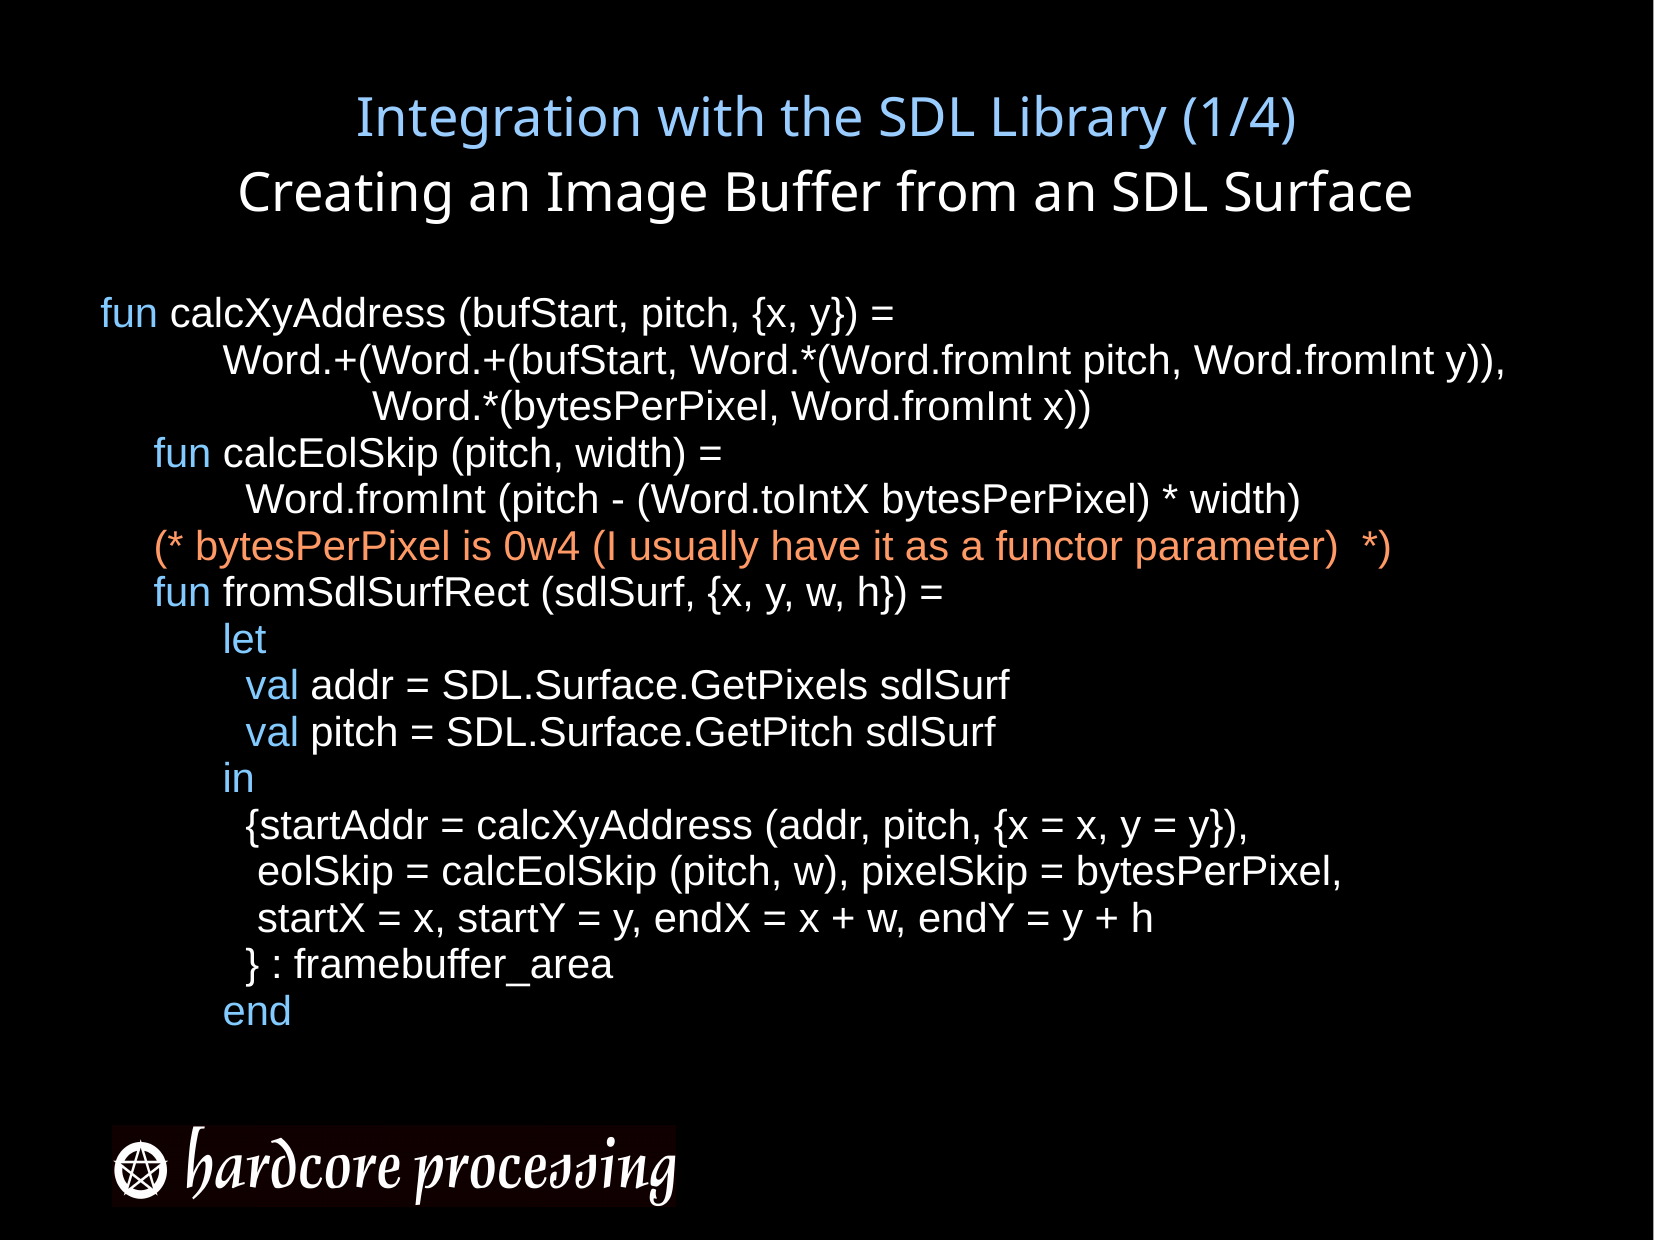

# Integration with the SDL Library (1/4) Creating an Image Buffer from an SDL Surface
fun calcXyAddress (bufStart, pitch, {x, y}) =
 Word.+(Word.+(bufStart, Word.*(Word.fromInt pitch, Word.fromInt y)),
 Word.*(bytesPerPixel, Word.fromInt x))
fun calcEolSkip (pitch, width) =
 Word.fromInt (pitch - (Word.toIntX bytesPerPixel) * width)
(* bytesPerPixel is 0w4 (I usually have it as a functor parameter) *)
fun fromSdlSurfRect (sdlSurf, {x, y, w, h}) =
 let
 val addr = SDL.Surface.GetPixels sdlSurf
 val pitch = SDL.Surface.GetPitch sdlSurf
 in
 {startAddr = calcXyAddress (addr, pitch, {x = x, y = y}),
 eolSkip = calcEolSkip (pitch, w), pixelSkip = bytesPerPixel,
 startX = x, startY = y, endX = x + w, endY = y + h
 } : framebuffer_area
 end